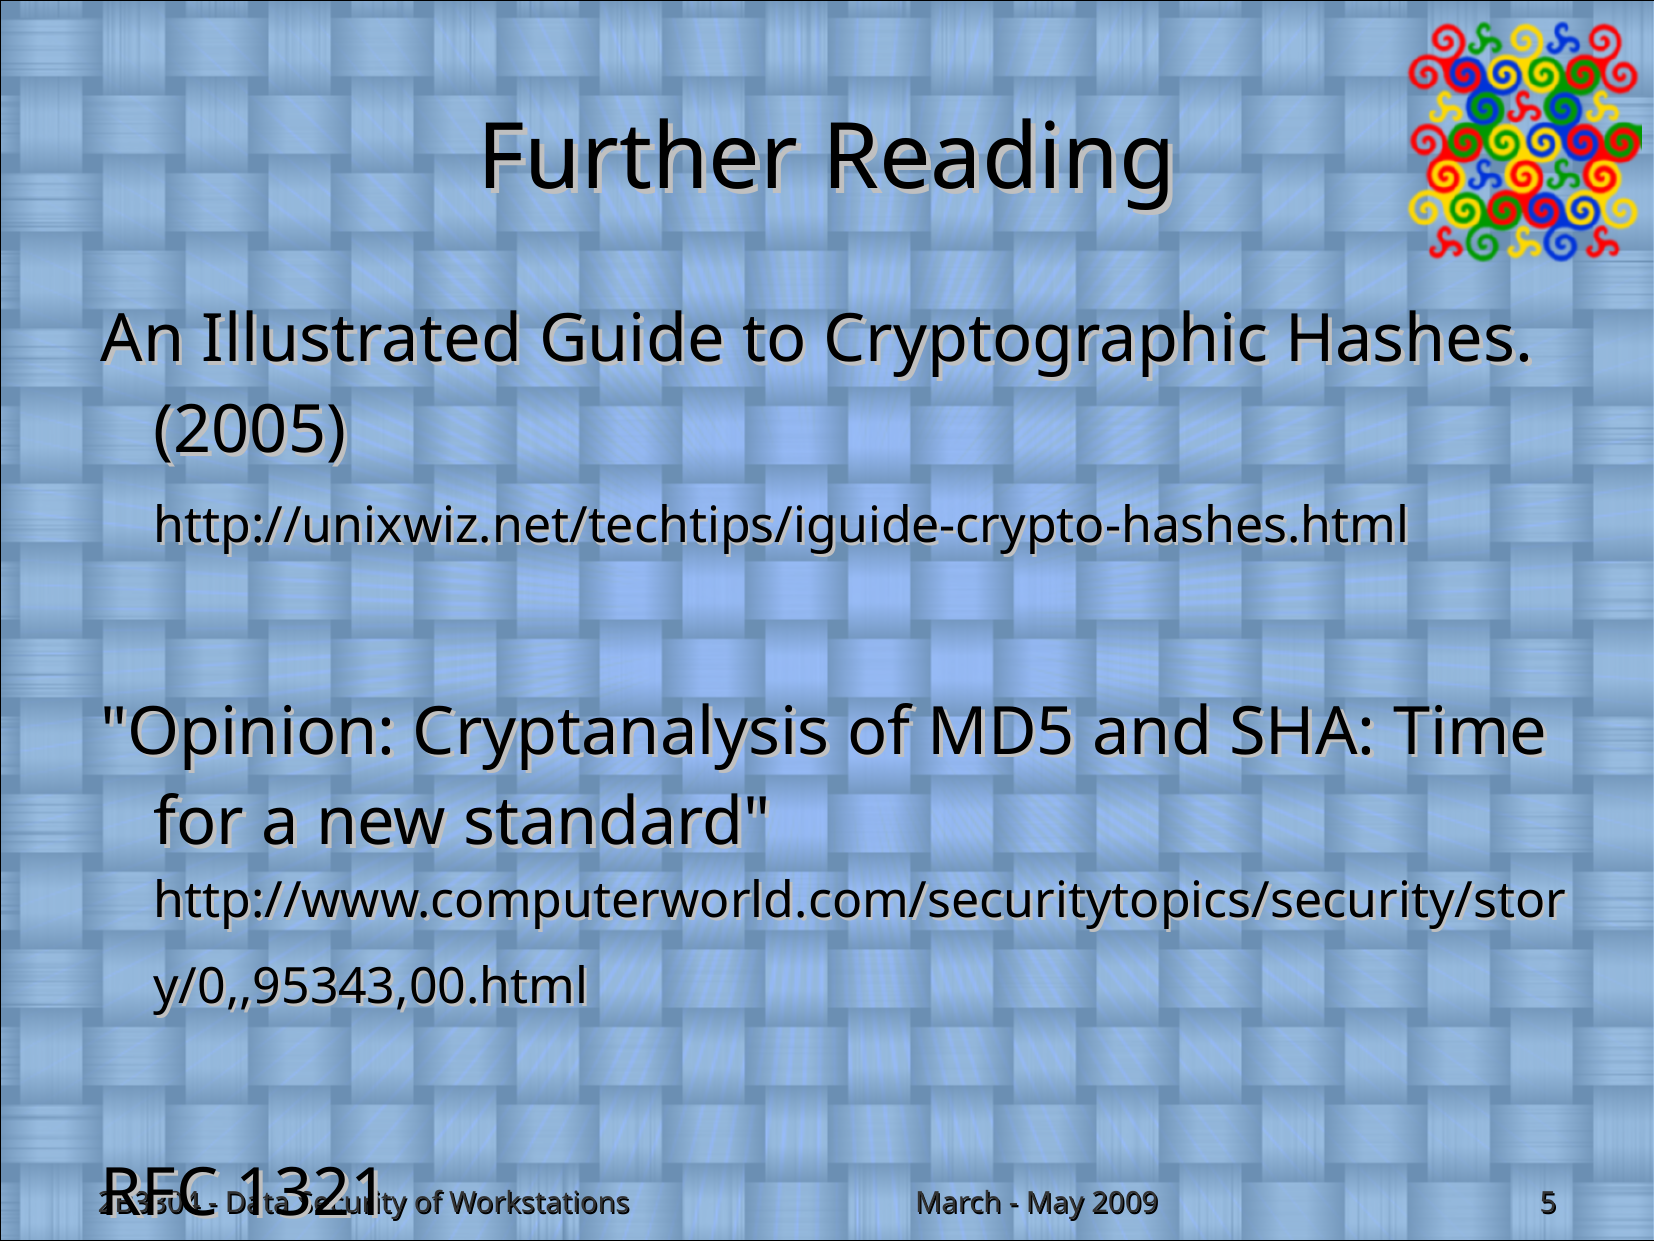

# Further Reading
An Illustrated Guide to Cryptographic Hashes. (2005)
http://unixwiz.net/techtips/iguide-crypto-hashes.html
"Opinion: Cryptanalysis of MD5 and SHA: Time for a new standard"
http://www.computerworld.com/securitytopics/security/story/0,,95343,00.html
RFC 1321
http://tools.ietf.org/html/rfc1321